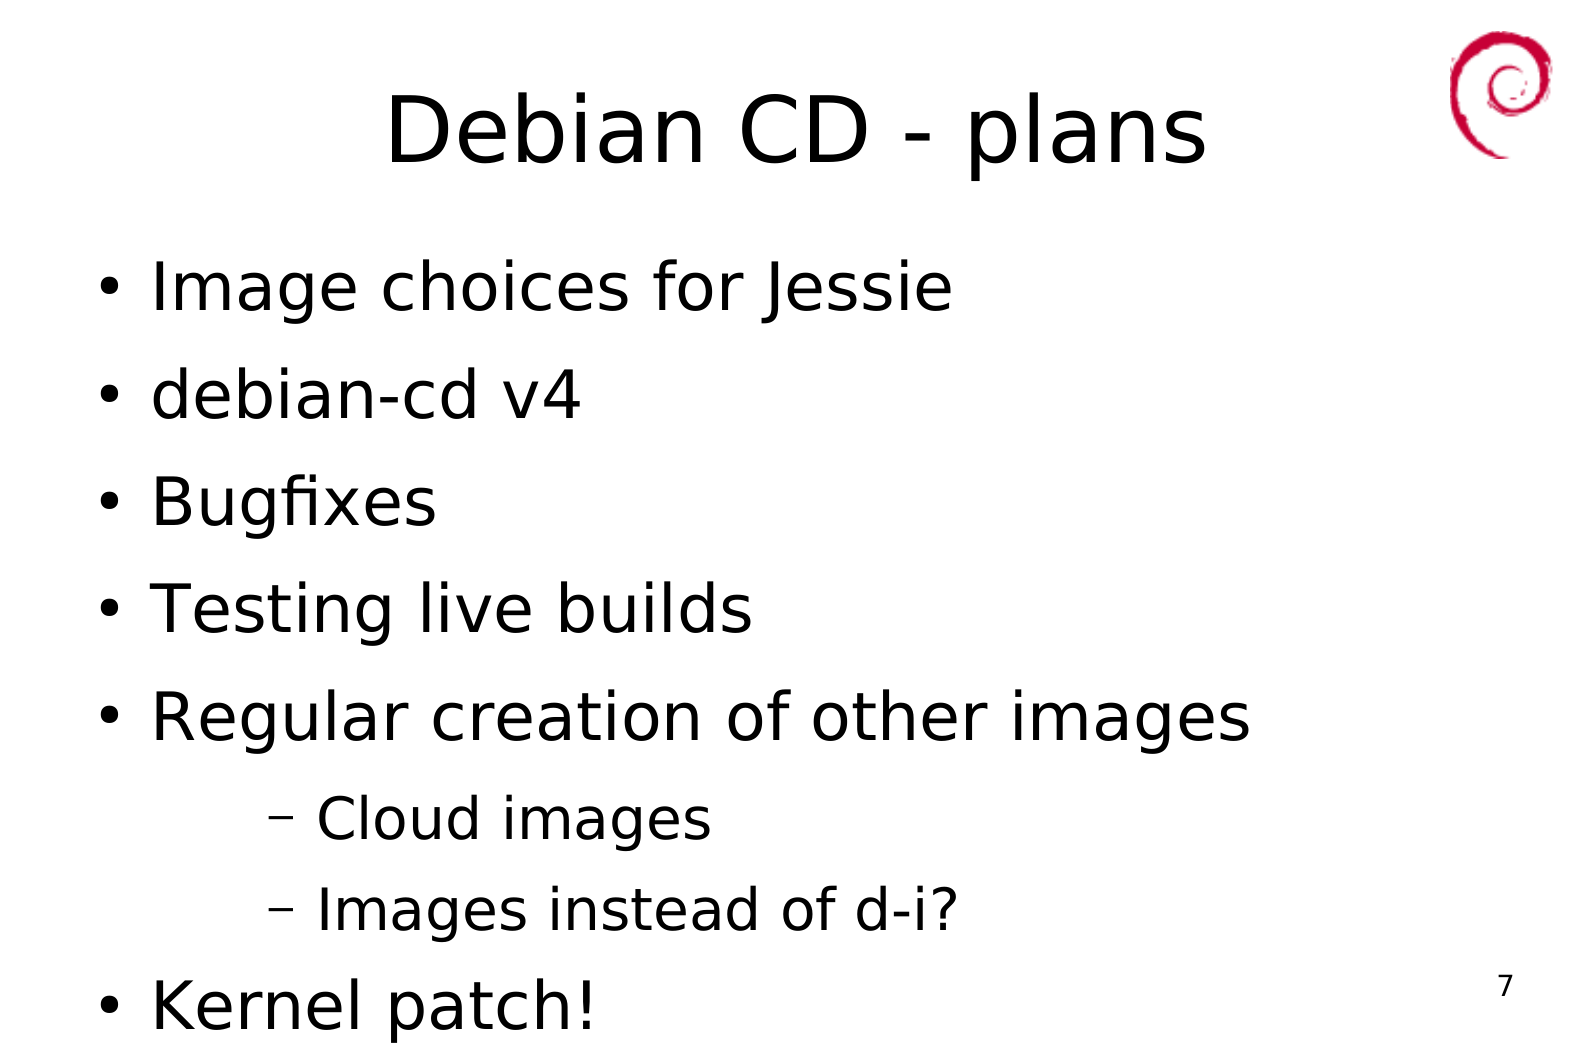

# Debian CD - plans
Image choices for Jessie
debian-cd v4
Bugfixes
Testing live builds
Regular creation of other images
Cloud images
Images instead of d-i?
Kernel patch!
7